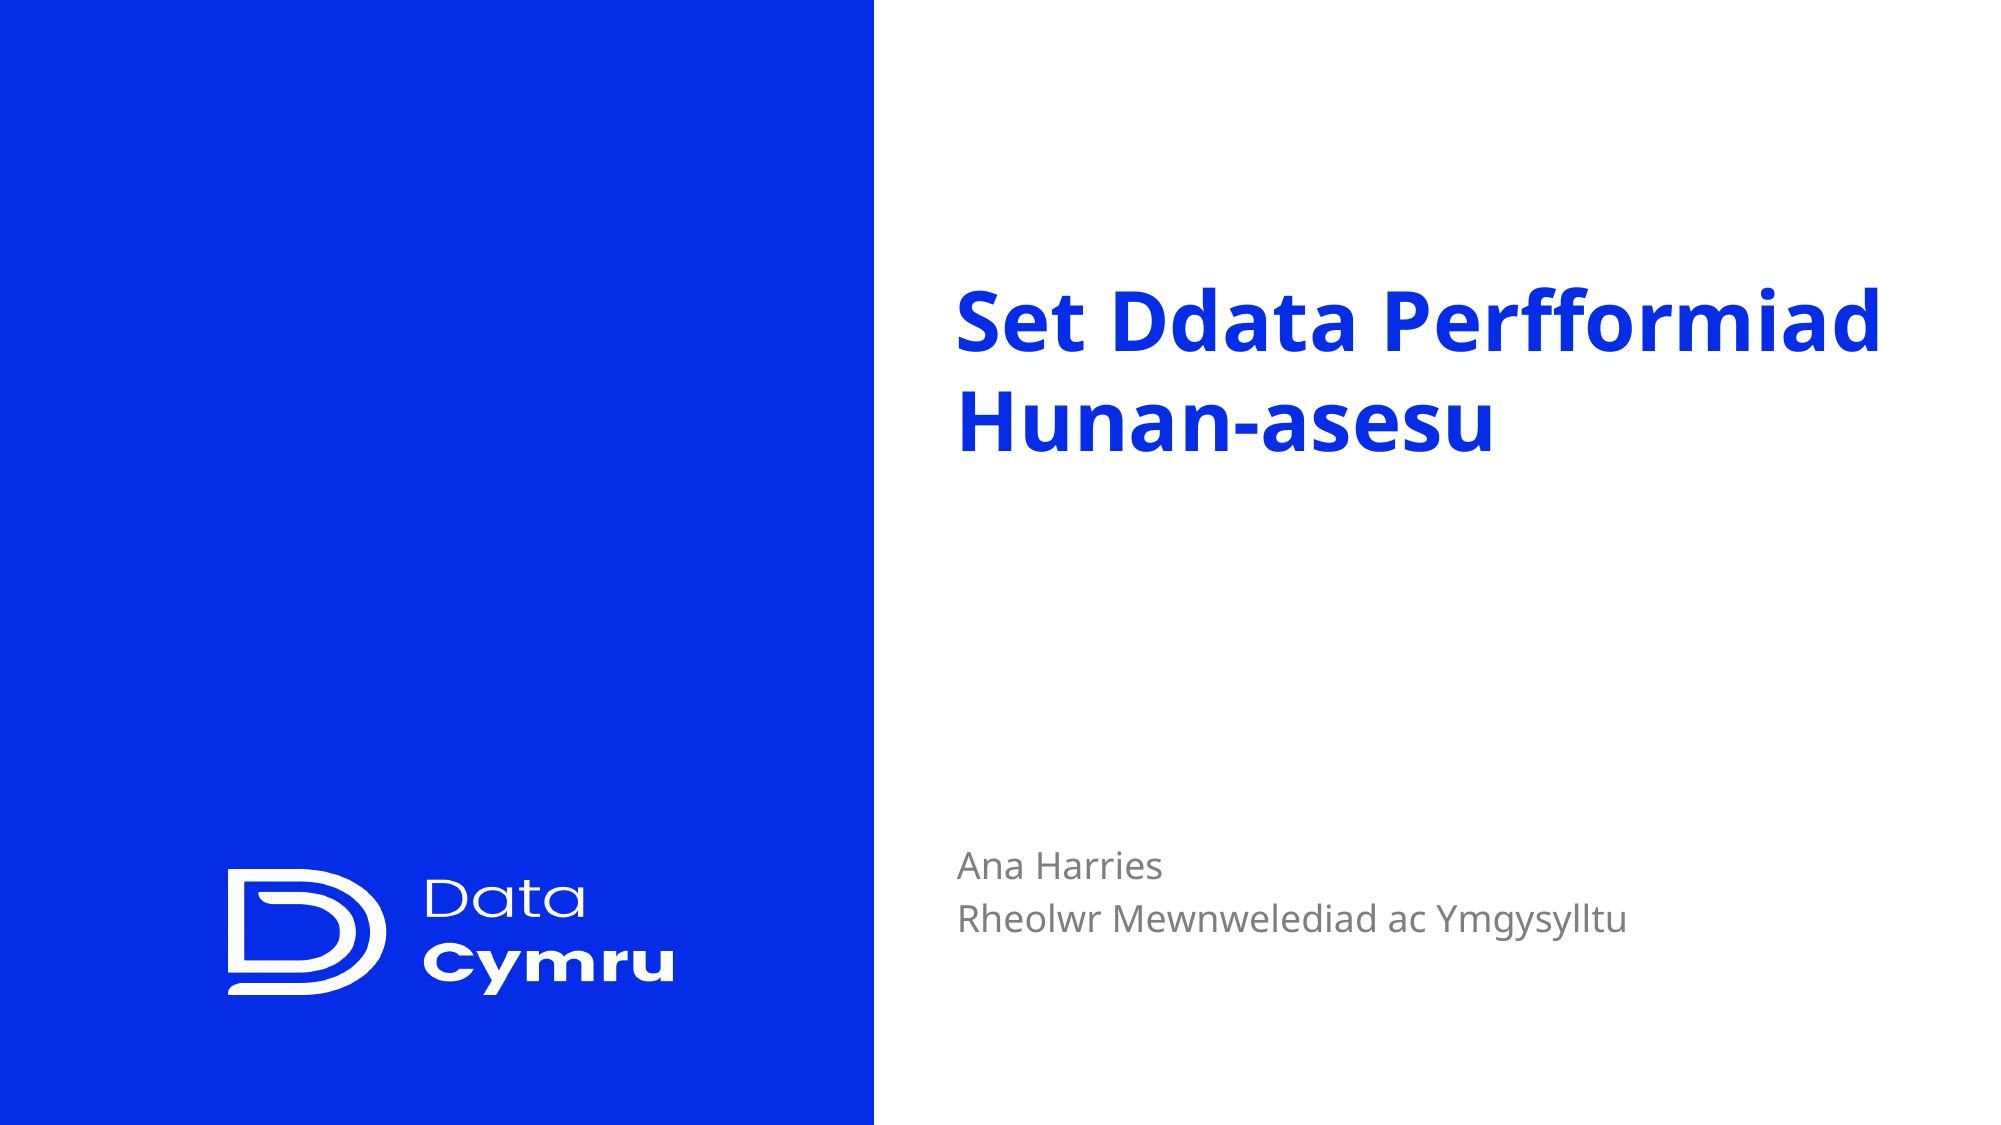

Set Ddata Perfformiad Hunan-asesu
# Ana Harries
Rheolwr Mewnwelediad ac Ymgysylltu